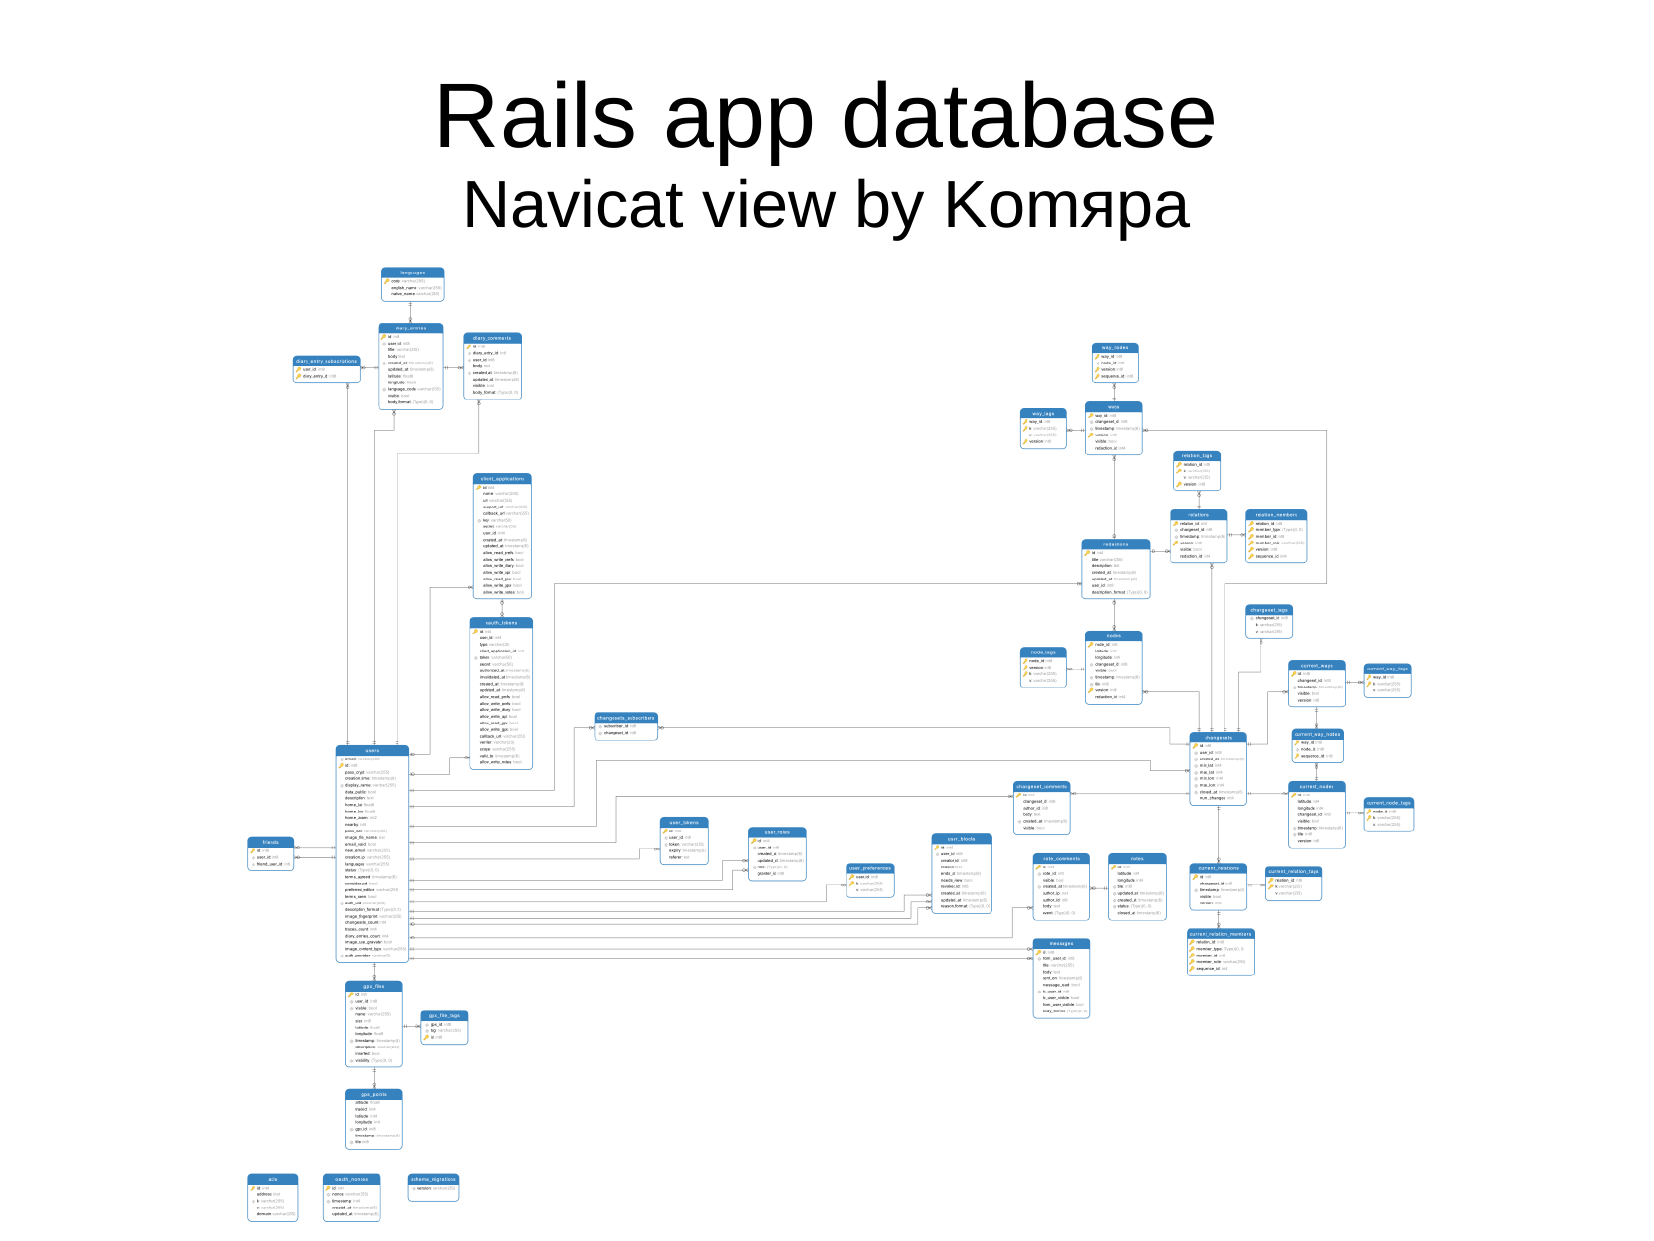

# Rails app database Navicat view by Komяpa